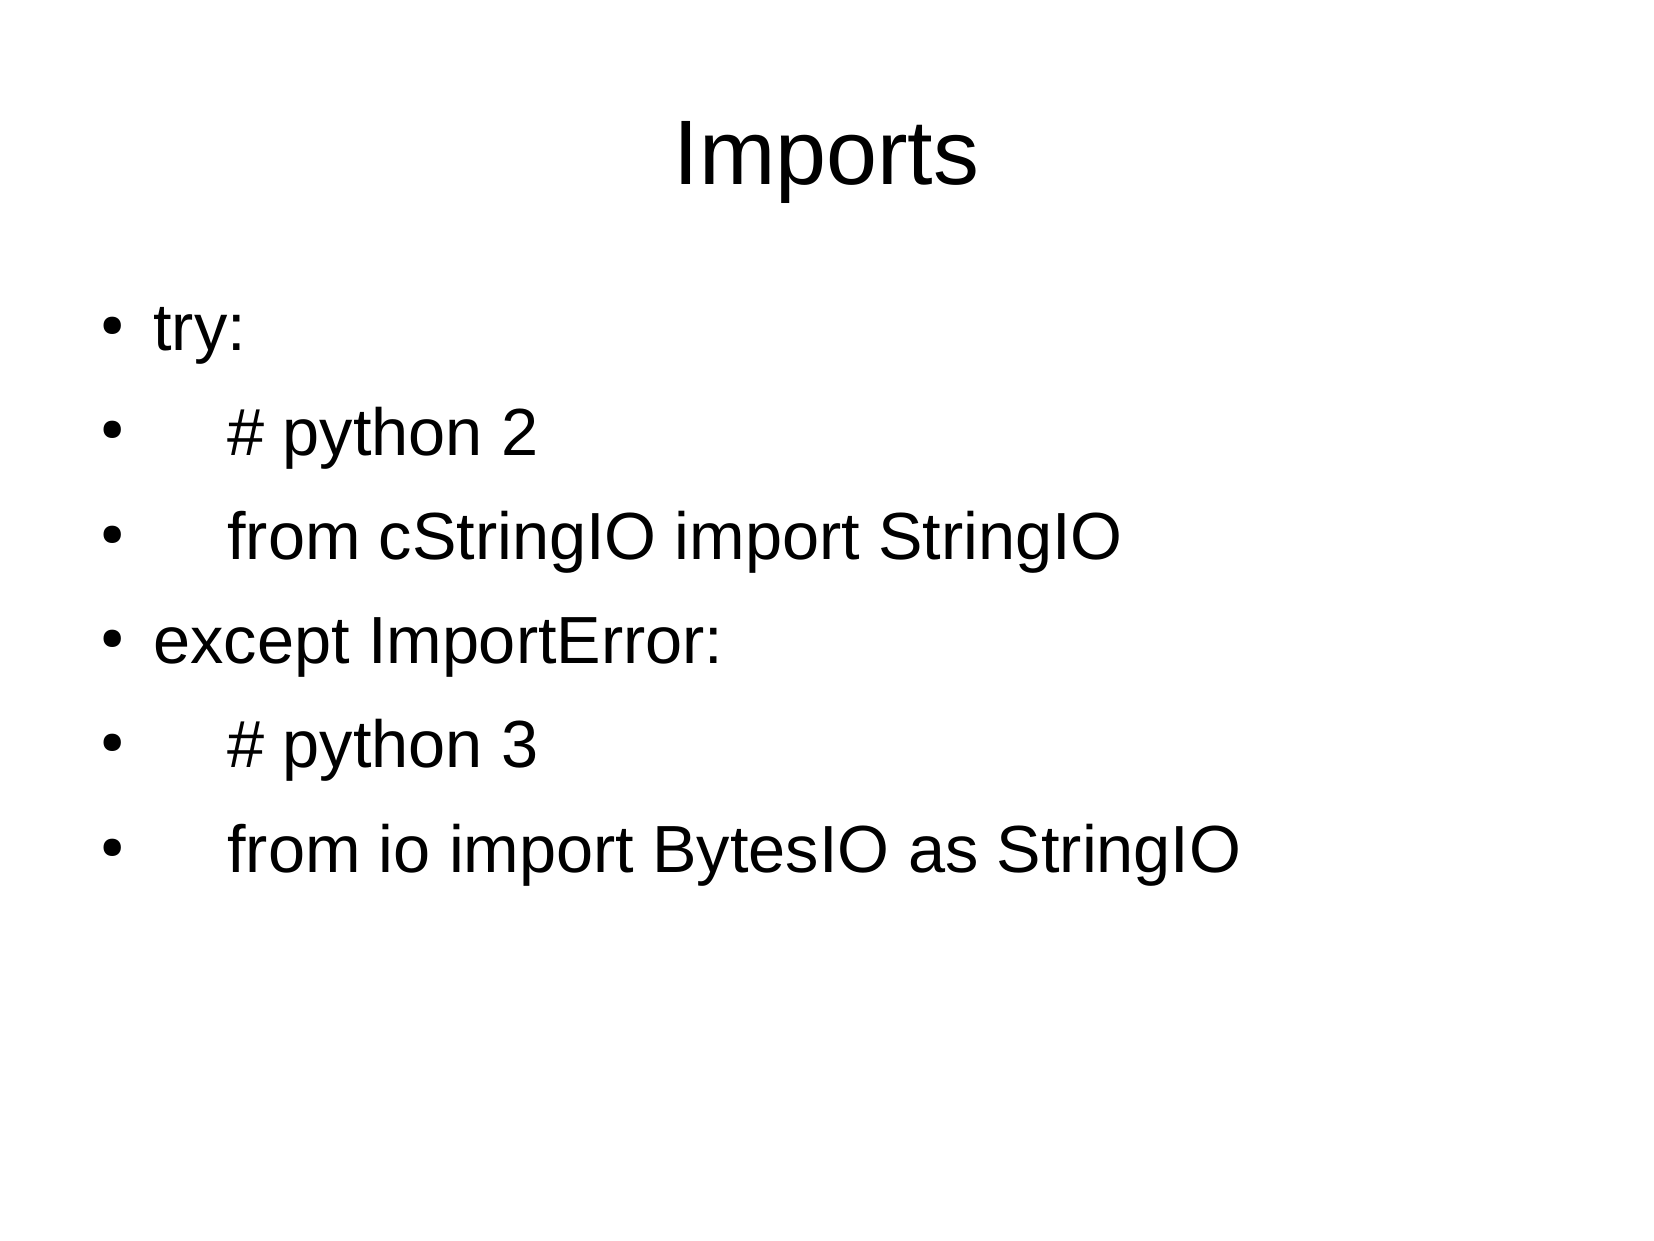

# Imports
try:
 # python 2
 from cStringIO import StringIO
except ImportError:
 # python 3
 from io import BytesIO as StringIO